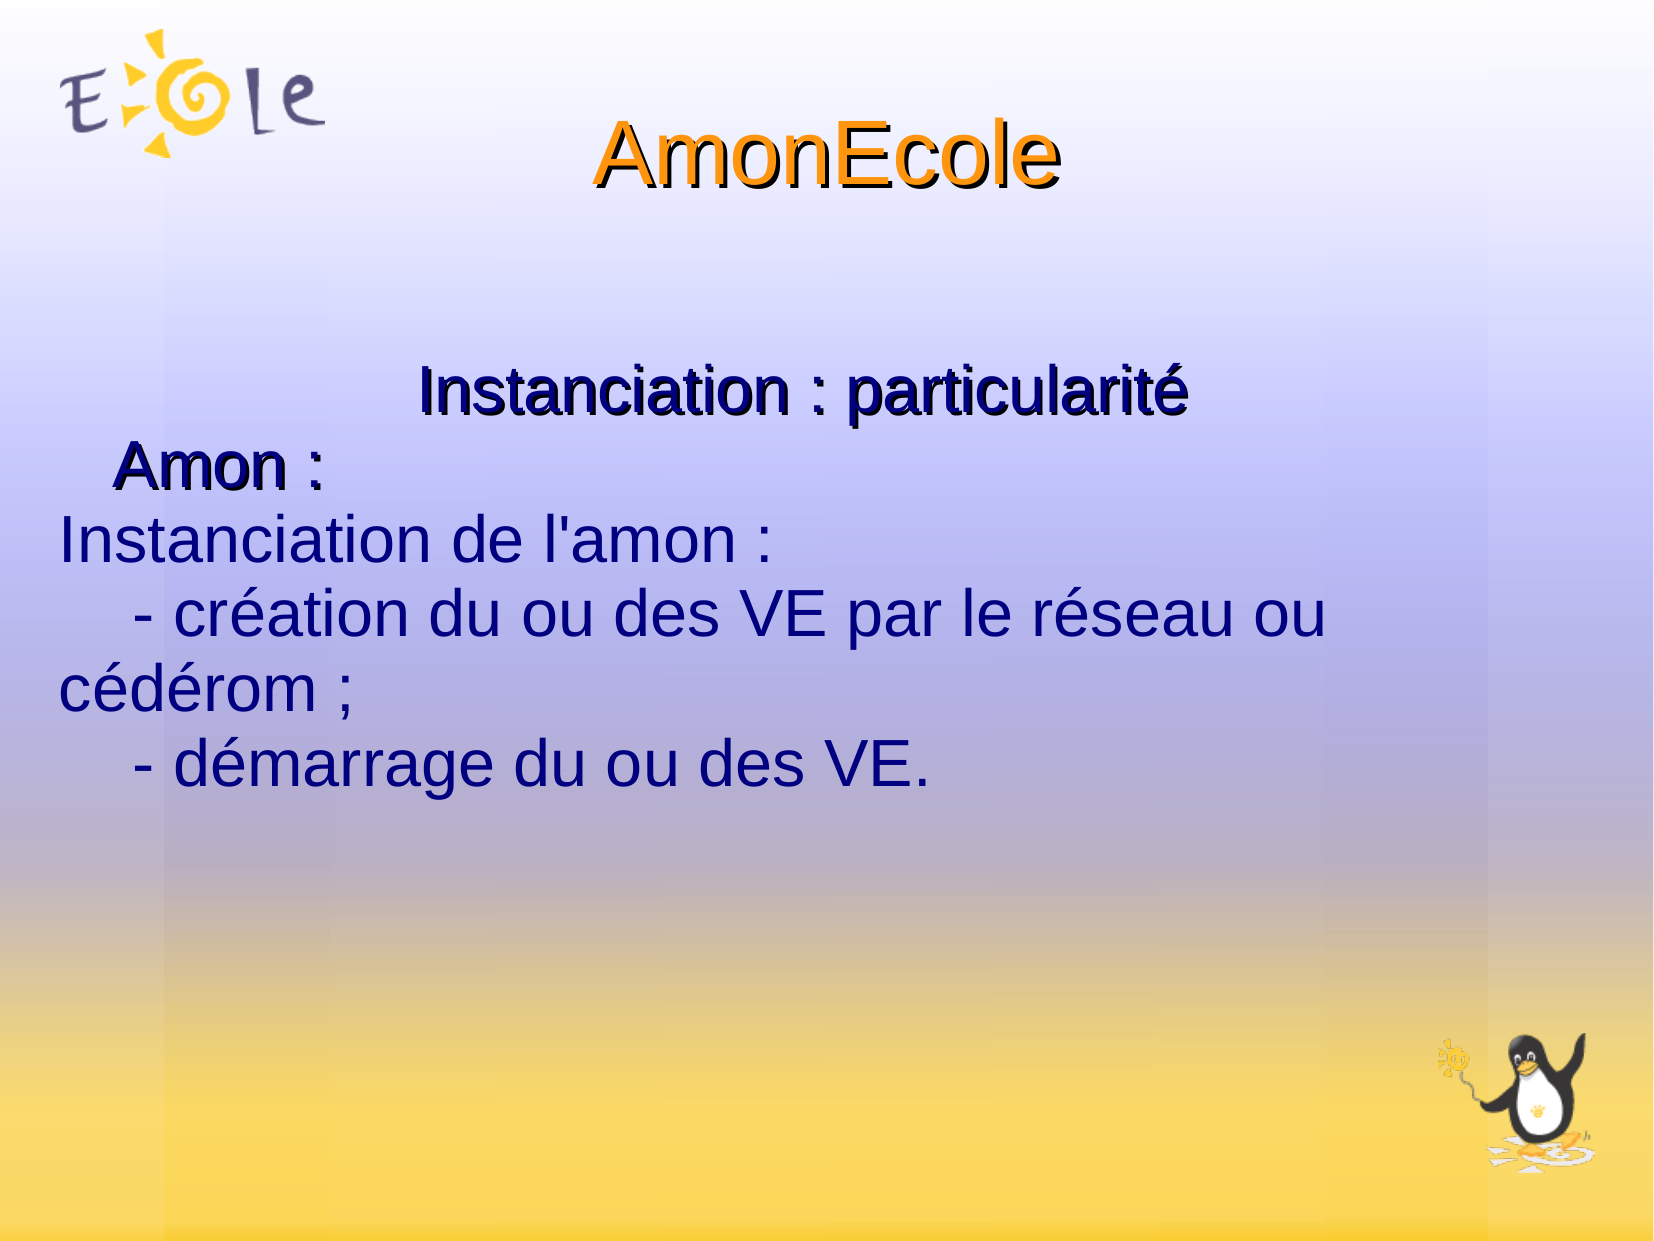

# AmonEcole
Instanciation : particularité
 Amon :
Instanciation de l'amon :
 	- création du ou des VE par le réseau ou cédérom ;
	- démarrage du ou des VE.